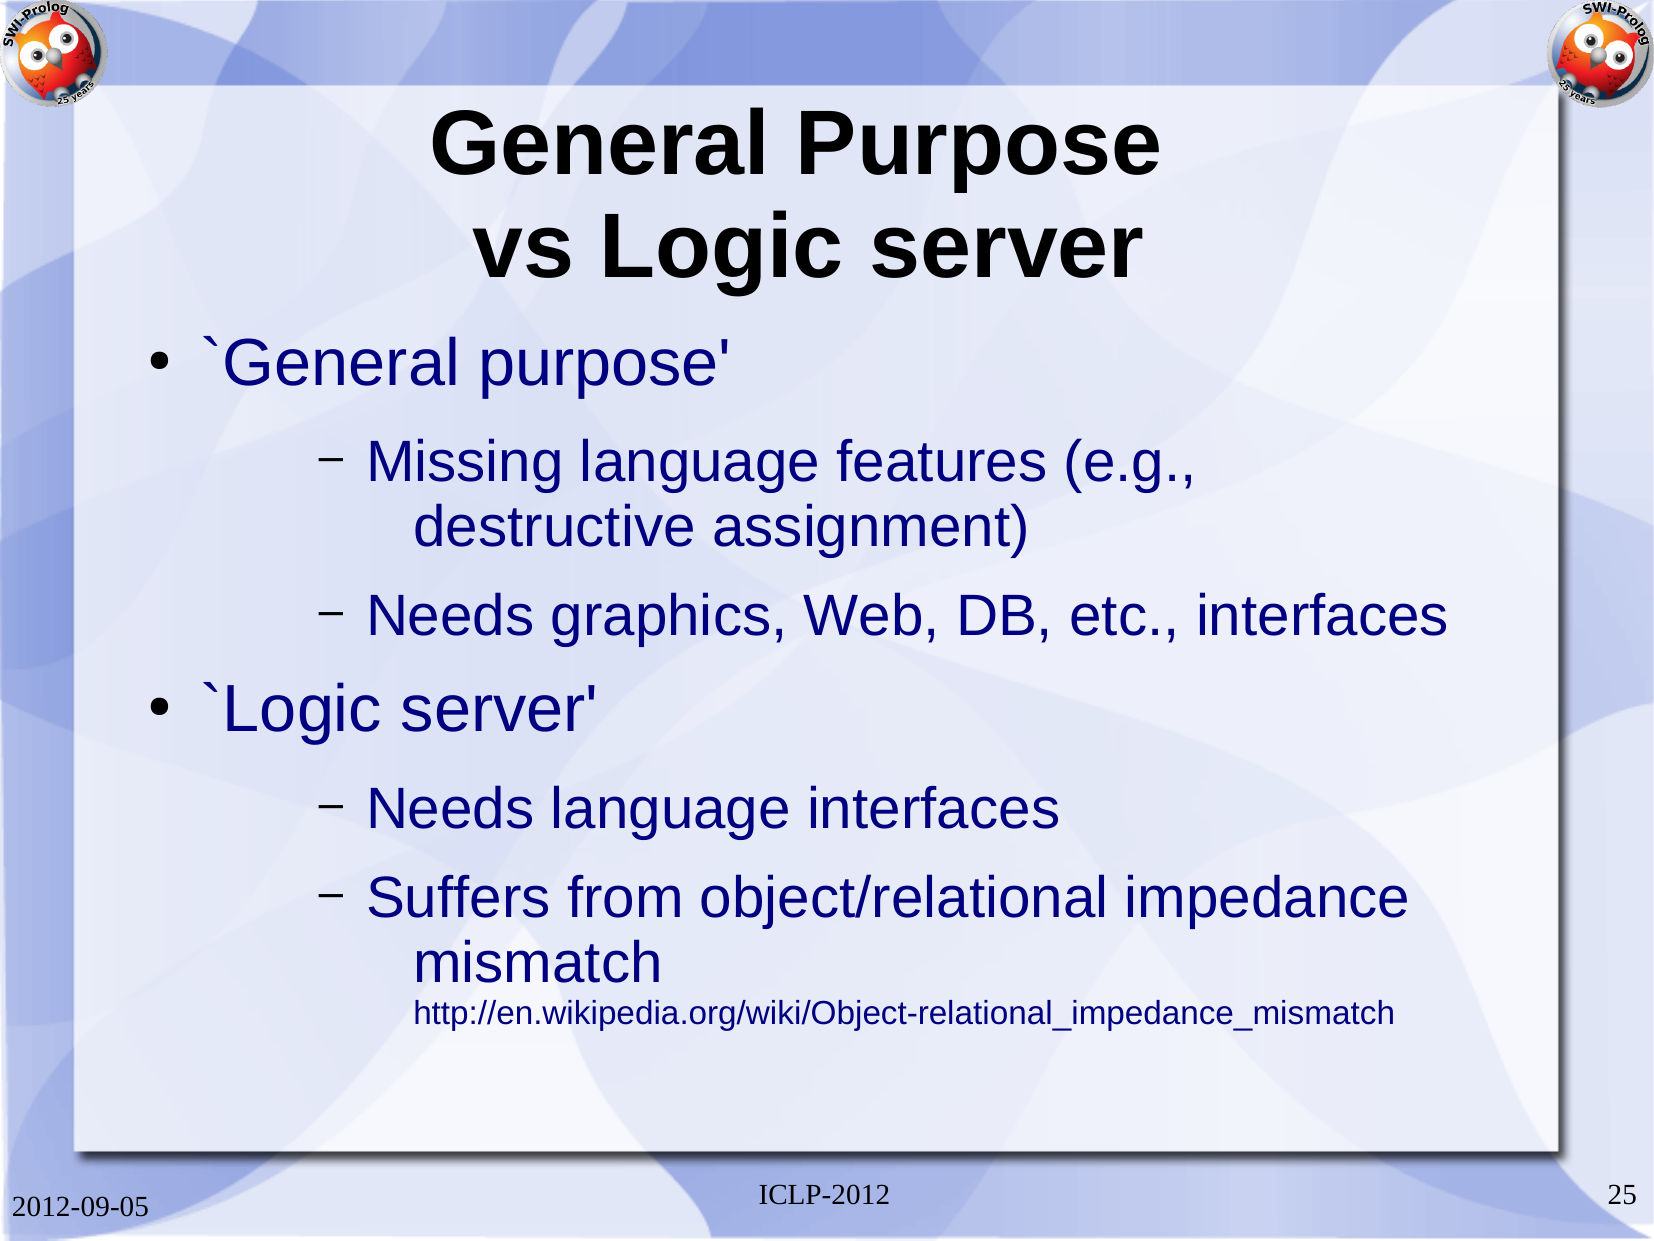

# General Purpose vs Logic server
`General purpose'
Missing language features (e.g., destructive assignment)
Needs graphics, Web, DB, etc., interfaces
`Logic server'
Needs language interfaces
Suffers from object/relational impedance mismatchhttp://en.wikipedia.org/wiki/Object-relational_impedance_mismatch
ICLP-2012
25
2012-09-05